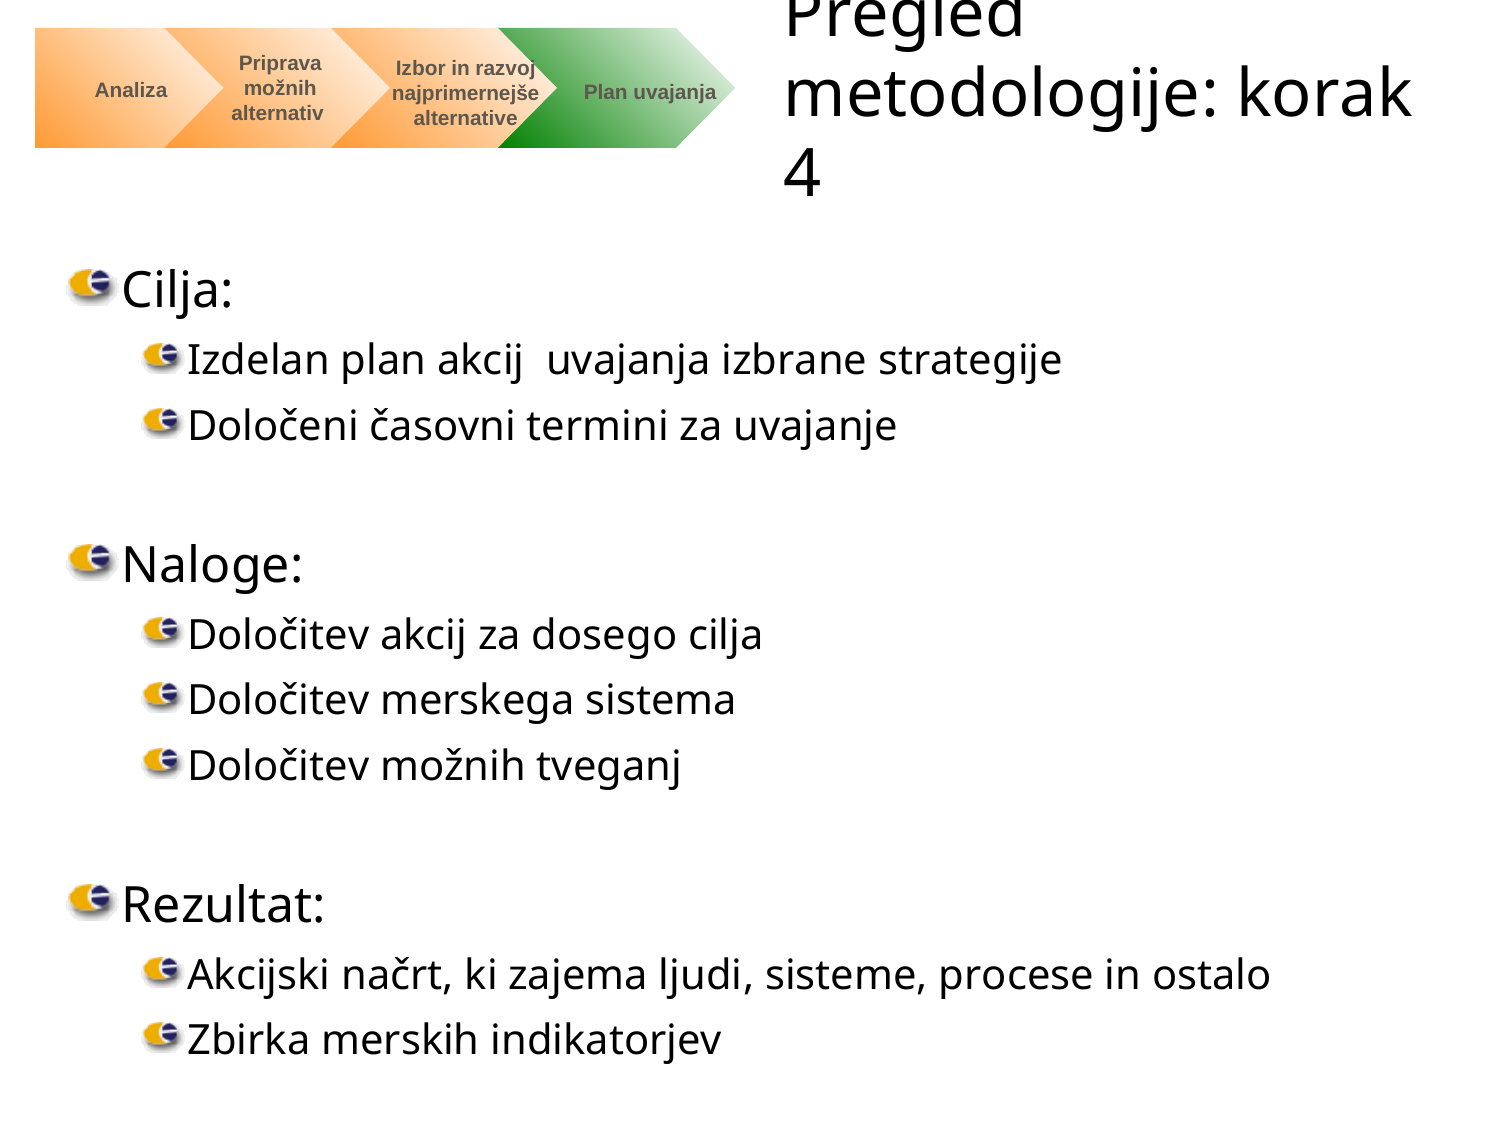

# Pregled metodologije: korak 4
Priprava možnih alternativ
Izbor in razvoj najprimernejše alternative
Analiza
Plan uvajanja
Cilja:
Izdelan plan akcij uvajanja izbrane strategije
Določeni časovni termini za uvajanje
Naloge:
Določitev akcij za dosego cilja
Določitev merskega sistema
Določitev možnih tveganj
Rezultat:
Akcijski načrt, ki zajema ljudi, sisteme, procese in ostalo
Zbirka merskih indikatorjev